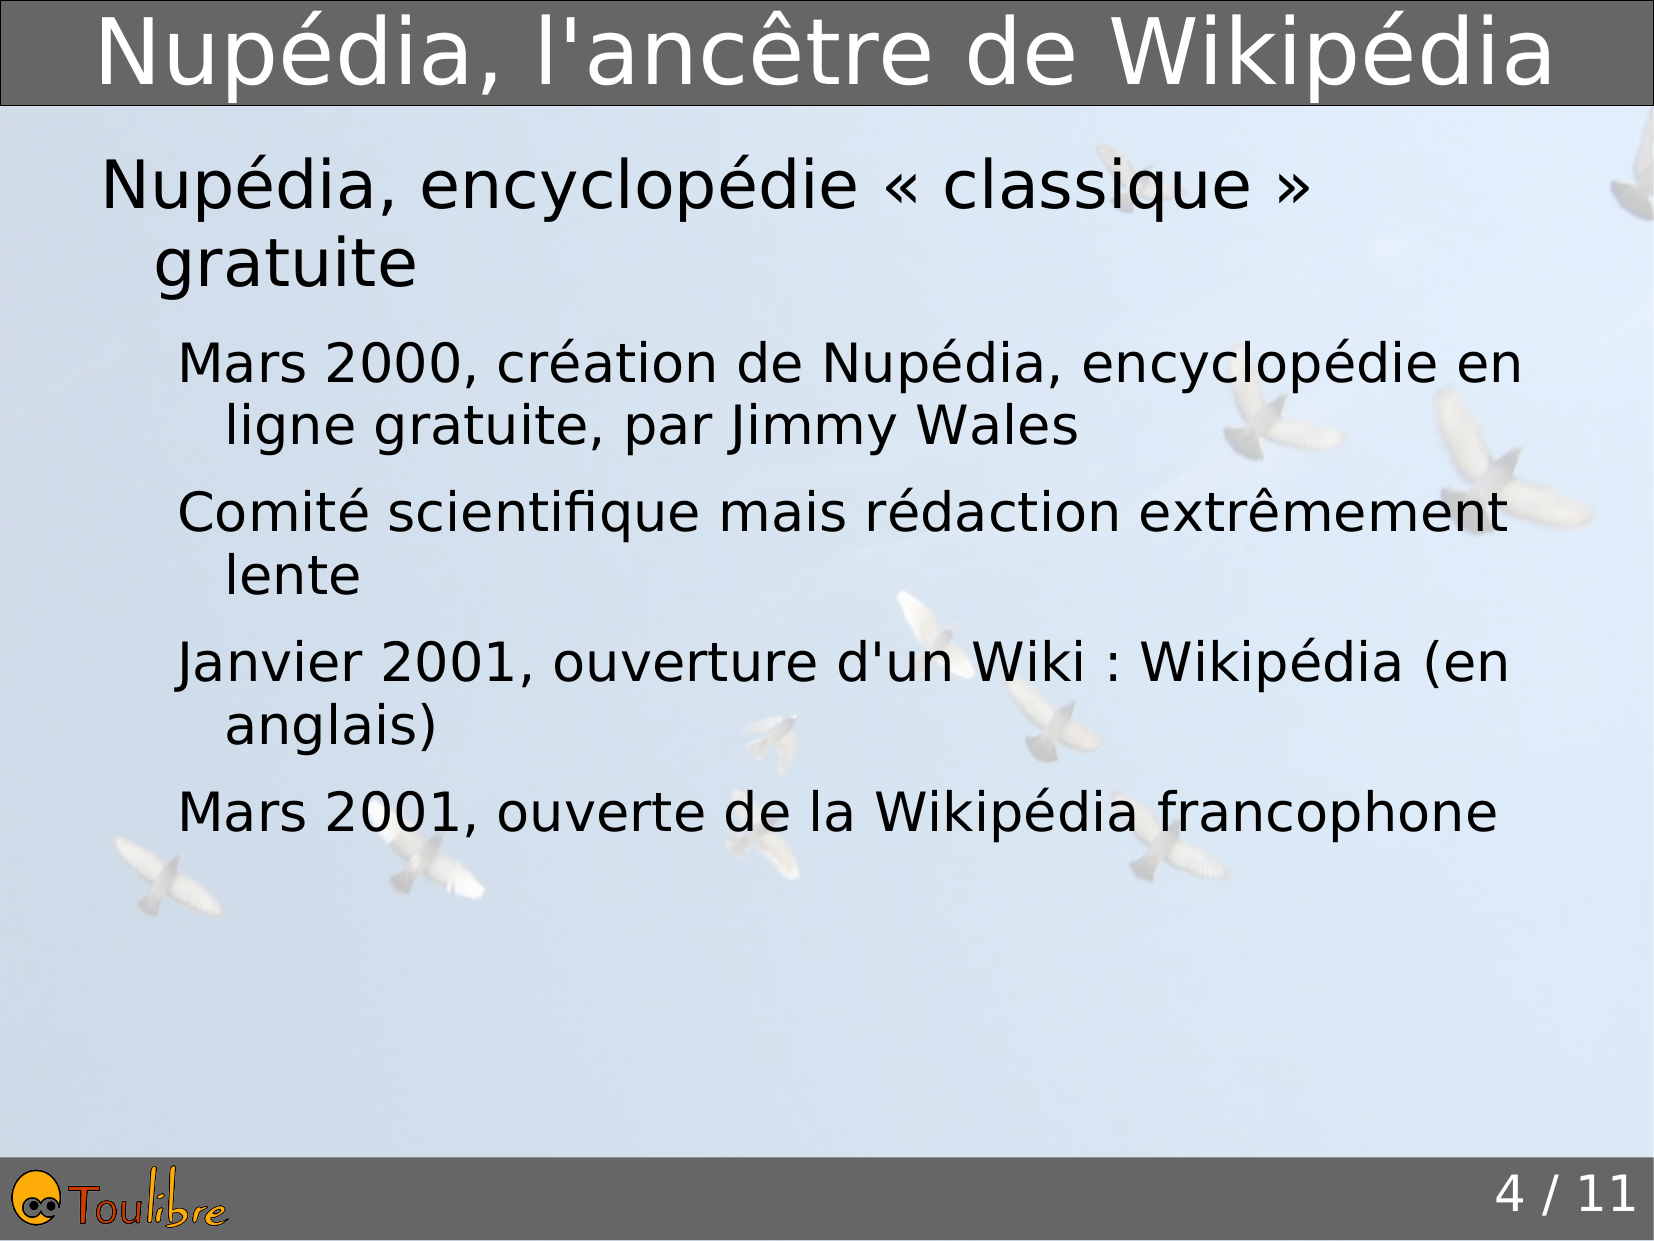

# Nupédia, l'ancêtre de Wikipédia
Nupédia, encyclopédie « classique » gratuite
Mars 2000, création de Nupédia, encyclopédie en ligne gratuite, par Jimmy Wales
Comité scientifique mais rédaction extrêmement lente
Janvier 2001, ouverture d'un Wiki : Wikipédia (en anglais)
Mars 2001, ouverte de la Wikipédia francophone